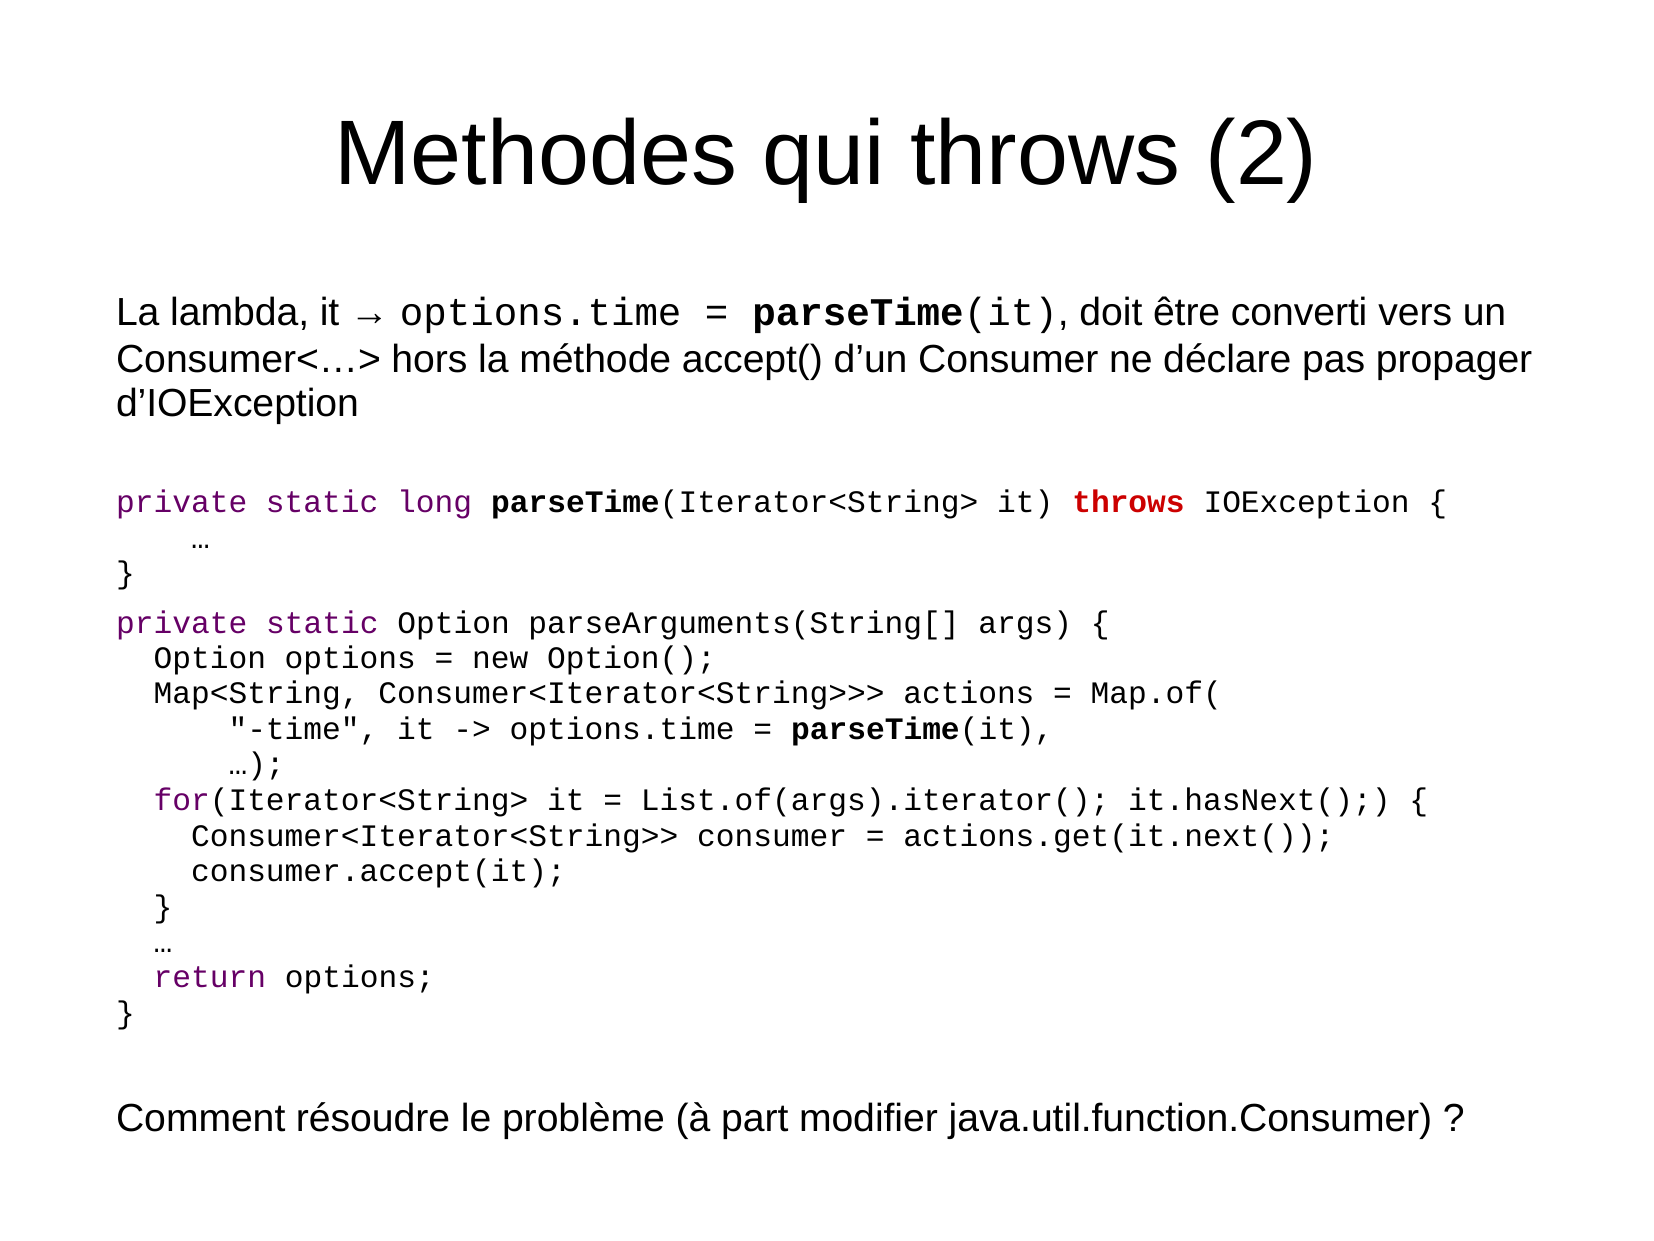

# Methodes qui throws (2)
La lambda, it → options.time = parseTime(it), doit être converti vers un Consumer<…> hors la méthode accept() d’un Consumer ne déclare pas propager d’IOException
private static long parseTime(Iterator<String> it) throws IOException {
 …
}
private static Option parseArguments(String[] args) {
 Option options = new Option();
 Map<String, Consumer<Iterator<String>>> actions = Map.of(
 "-time", it -> options.time = parseTime(it),
 …);
 for(Iterator<String> it = List.of(args).iterator(); it.hasNext();) {
 Consumer<Iterator<String>> consumer = actions.get(it.next());
 consumer.accept(it);
 }
 …
 return options;
}
Comment résoudre le problème (à part modifier java.util.function.Consumer) ?